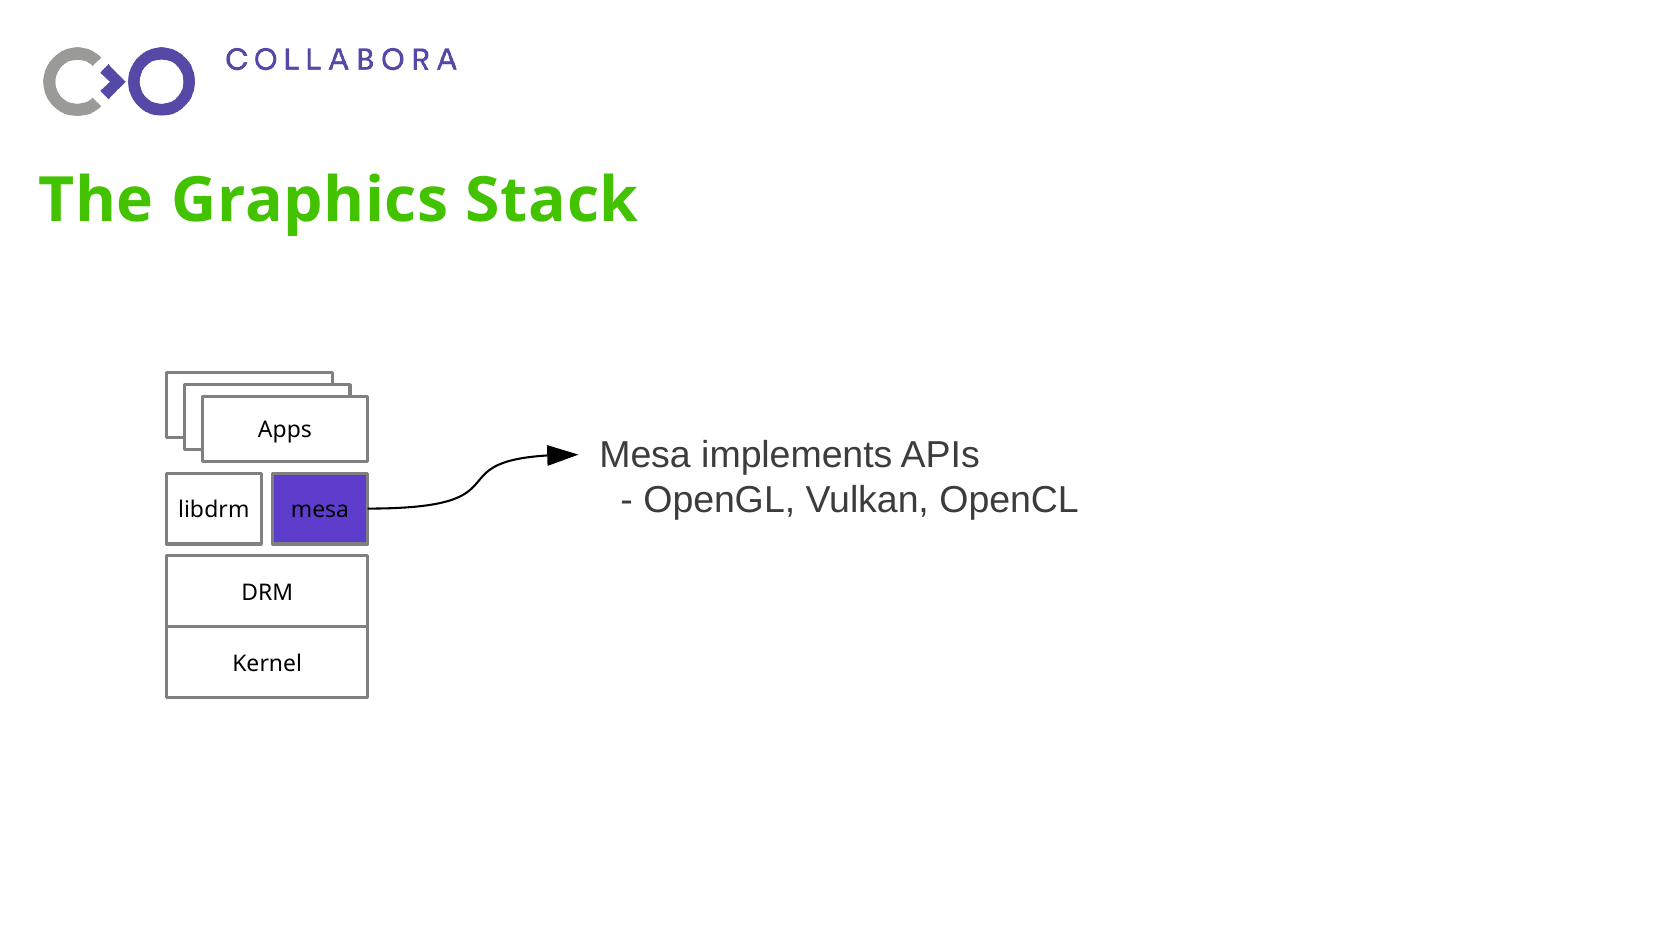

# The Graphics Stack
Subtitle Karla regular
28pt
Apps
 Mesa implements APIs
 - OpenGL, Vulkan, OpenCL
libdrm
mesa
DRM
Kernel